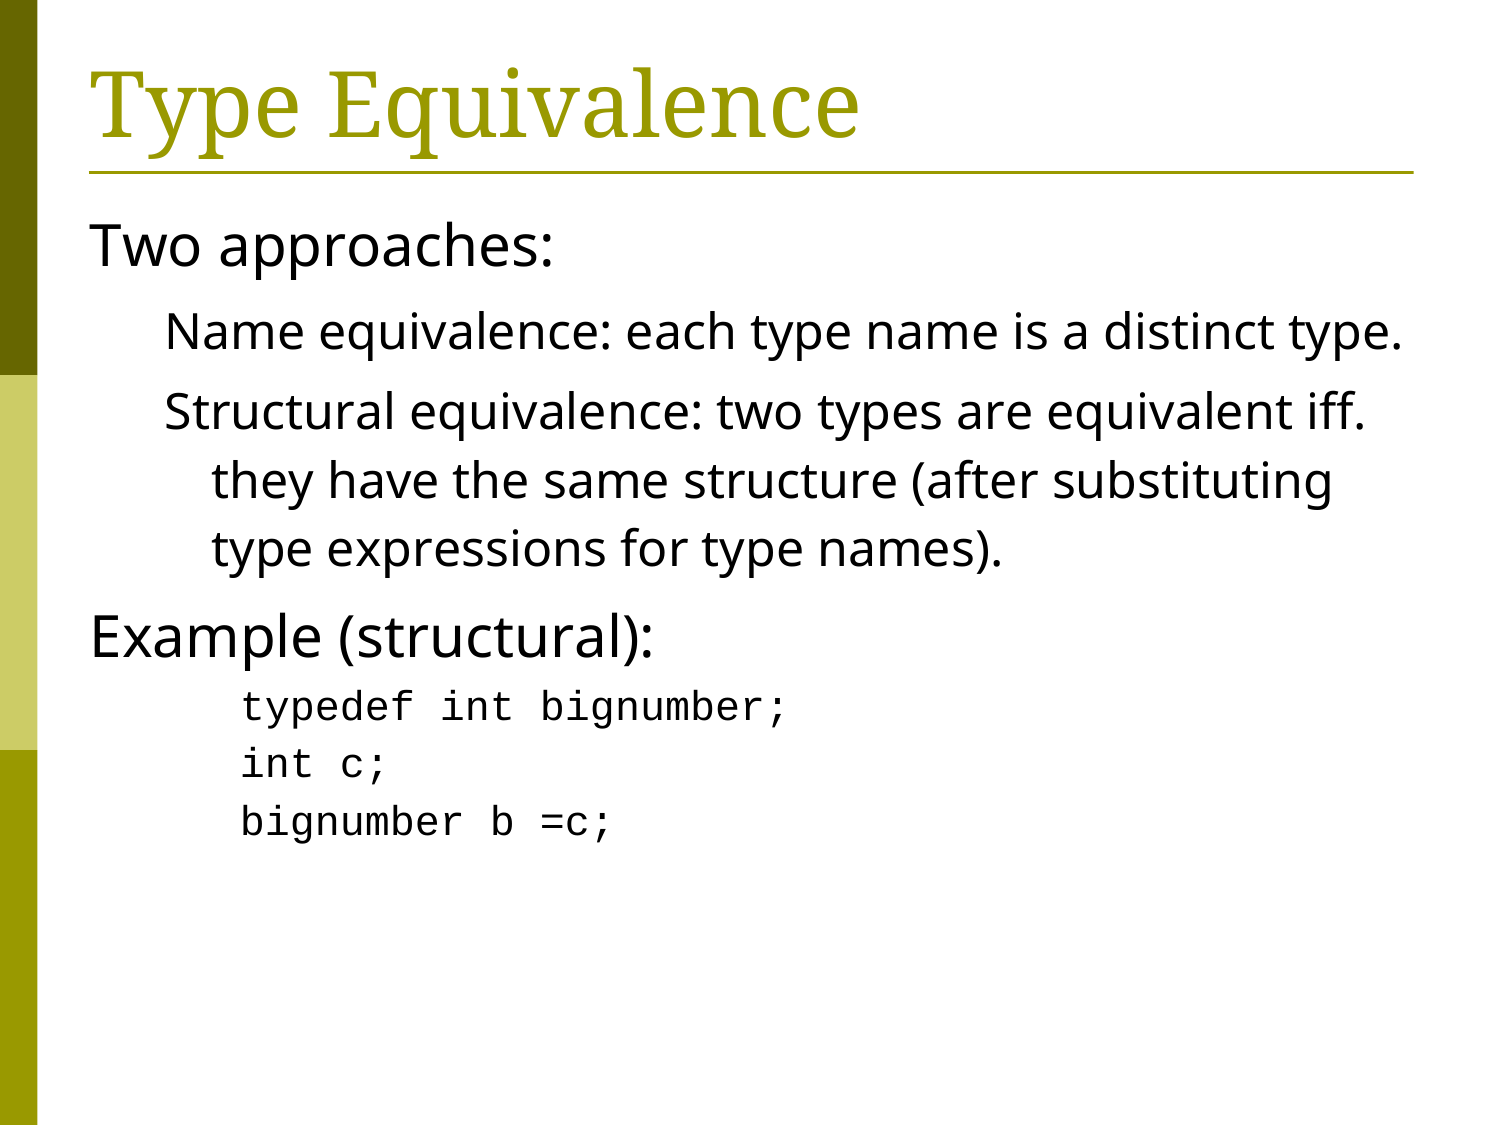

# Type Equivalence
Two approaches:
Name equivalence: each type name is a distinct type.
Structural equivalence: two types are equivalent iff. they have the same structure (after substituting type expressions for type names).
Example (structural):
typedef int bignumber;
int c;
bignumber b =c;